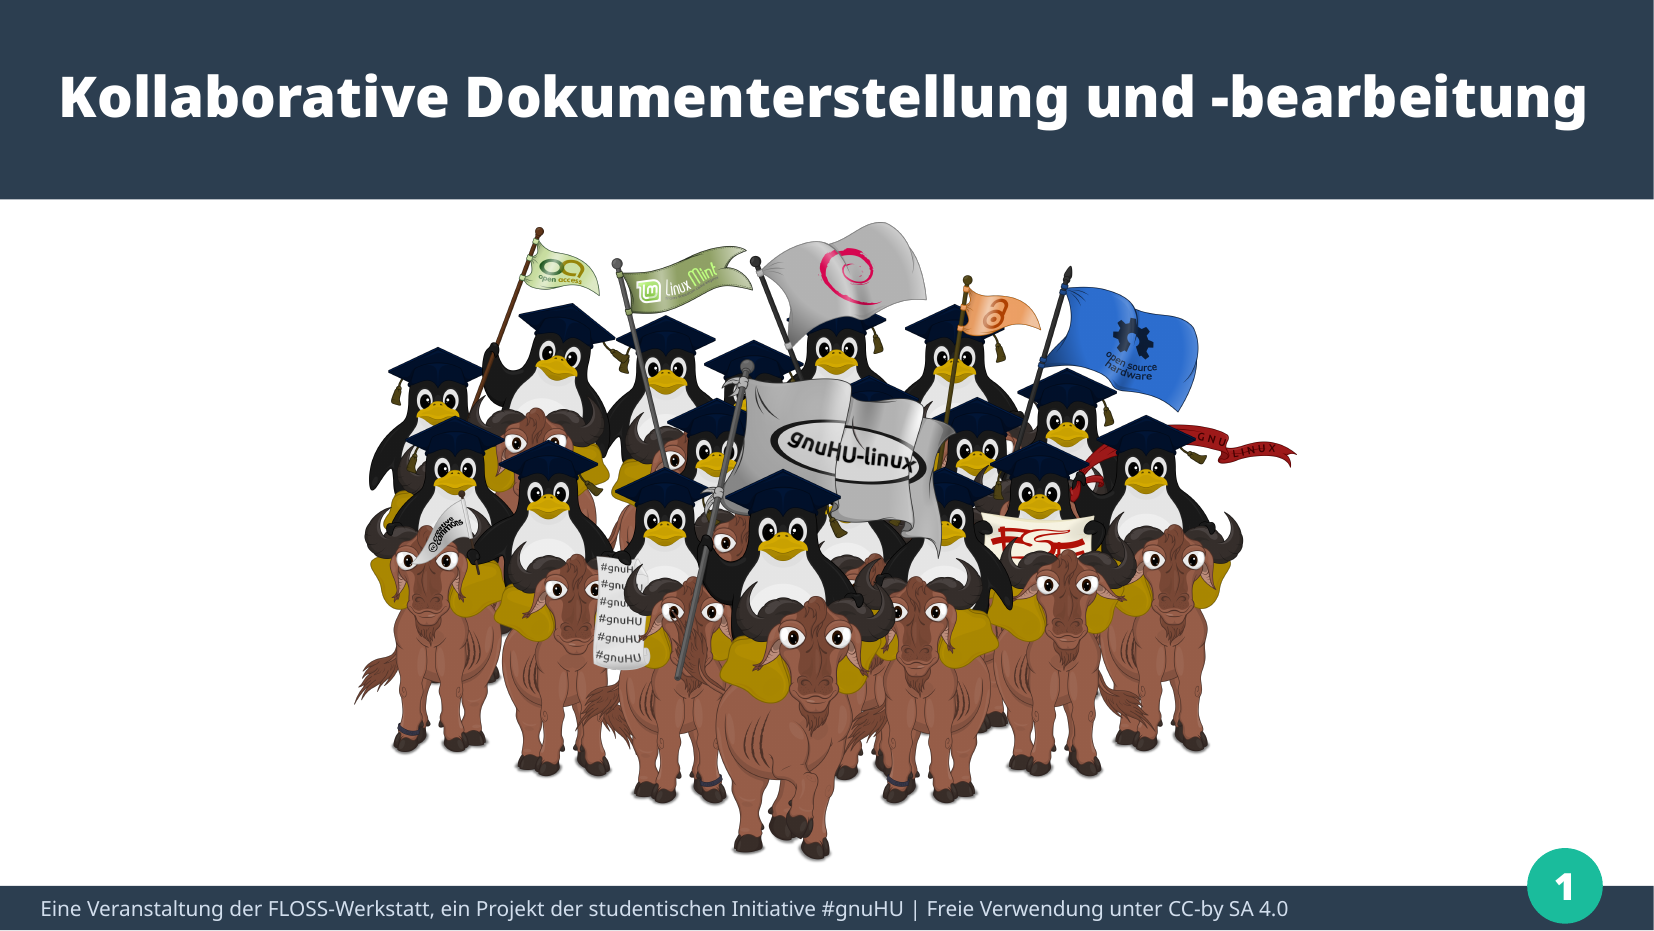

# Kollaborative Dokumenterstellung und -bearbeitung
Eine Veranstaltung der FLOSS-Werkstatt, ein Projekt der studentischen Initiative #gnuHU | Freie Verwendung unter CC-by SA 4.0